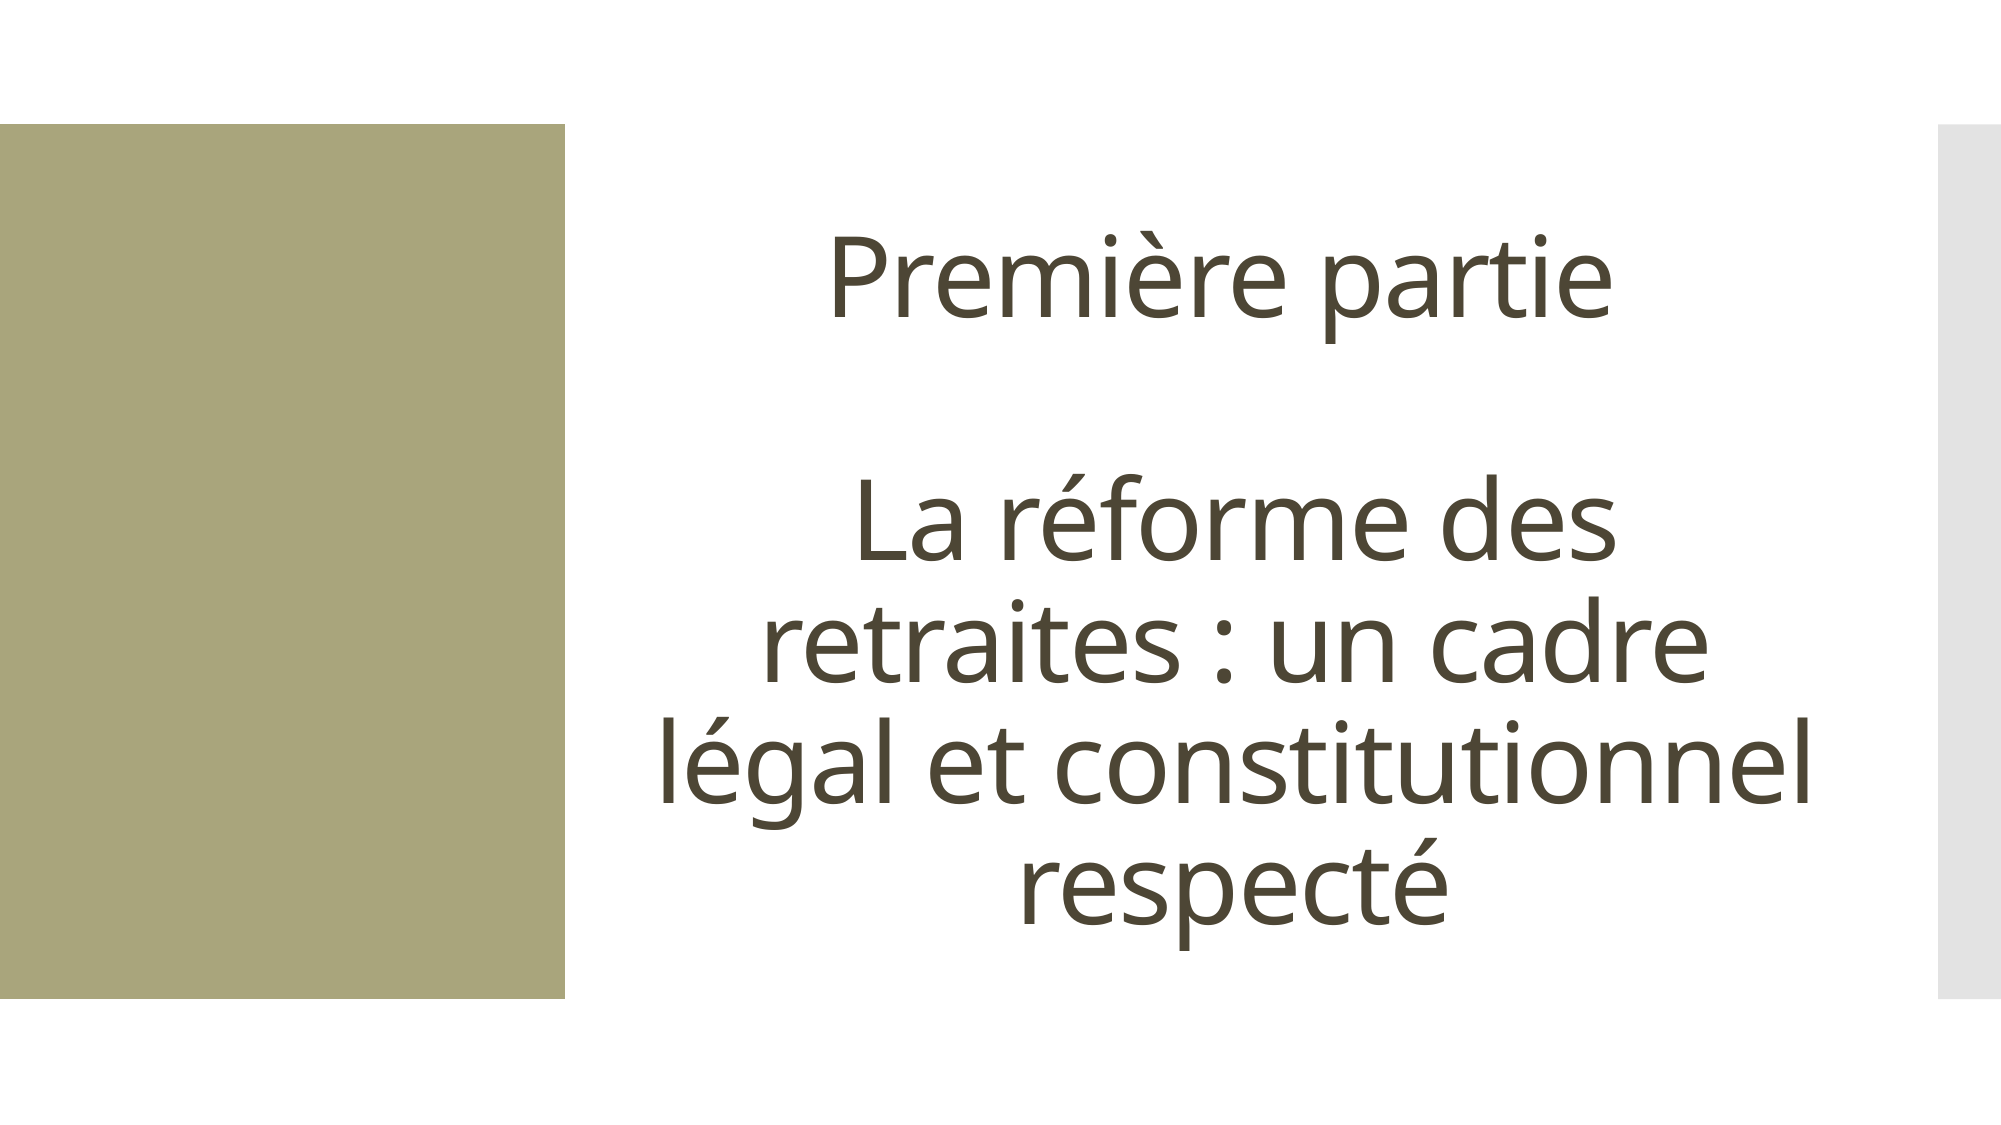

# Première partie La réforme des retraites : un cadre légal et constitutionnel respecté